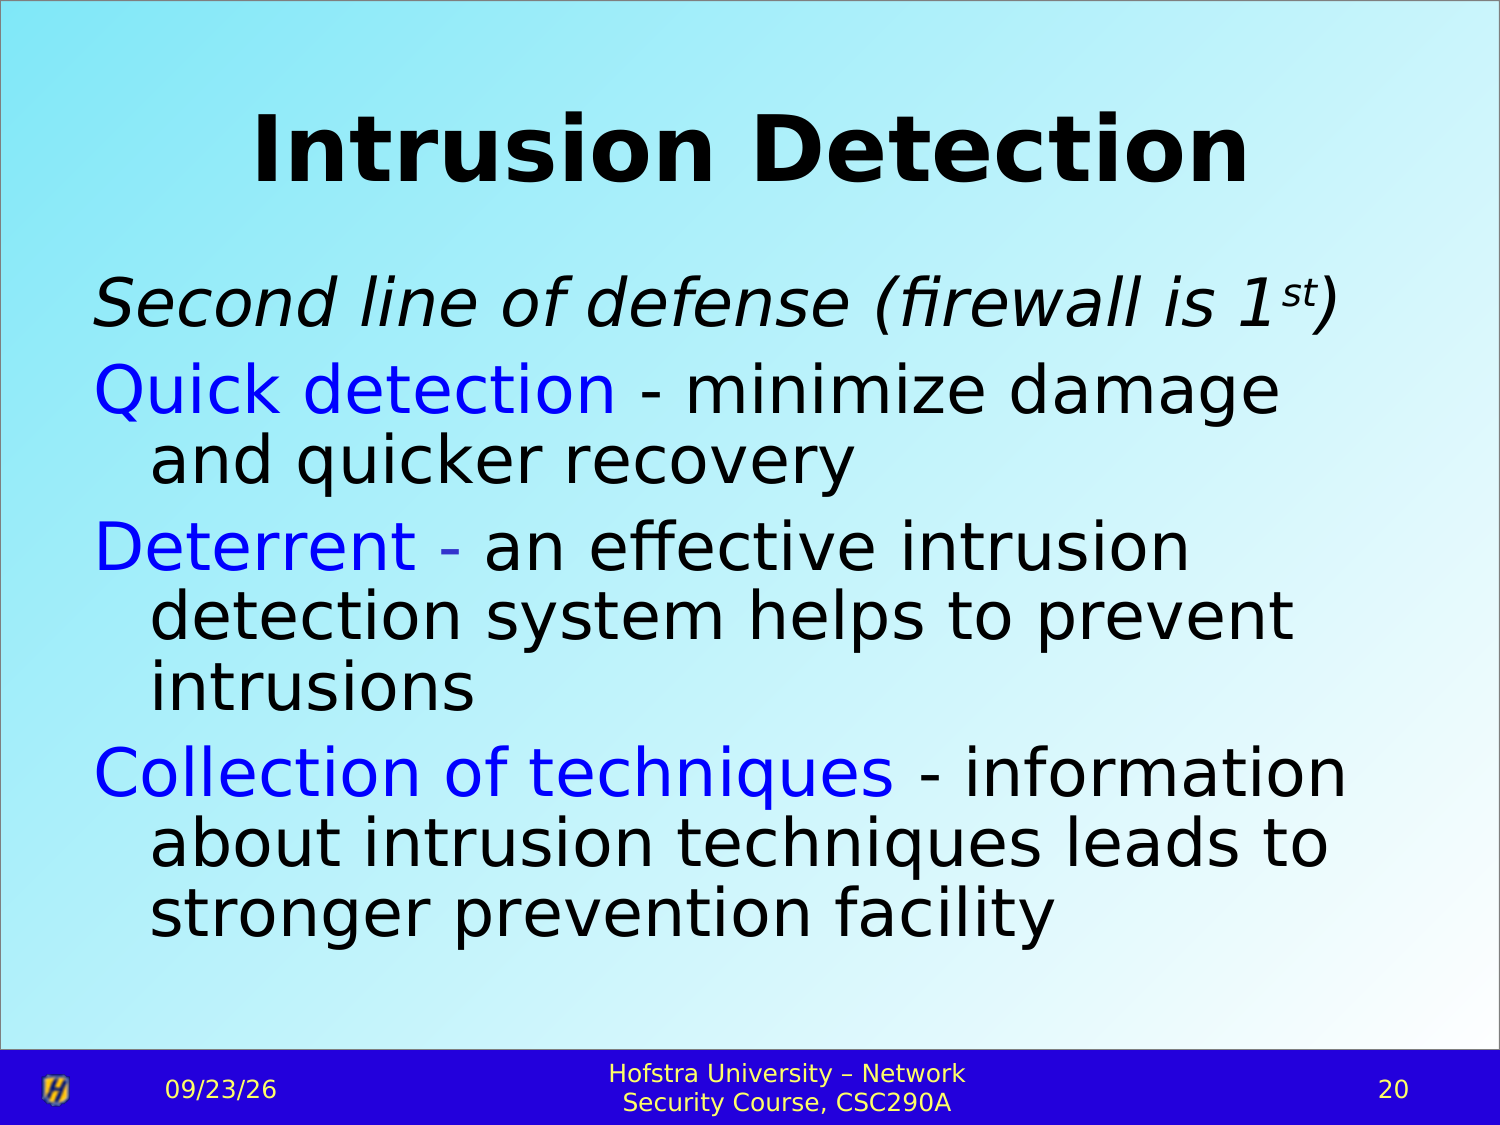

# Intrusion Detection
Second line of defense (firewall is 1st)
Quick detection - minimize damage and quicker recovery
Deterrent - an effective intrusion detection system helps to prevent intrusions
Collection of techniques - information about intrusion techniques leads to stronger prevention facility
20